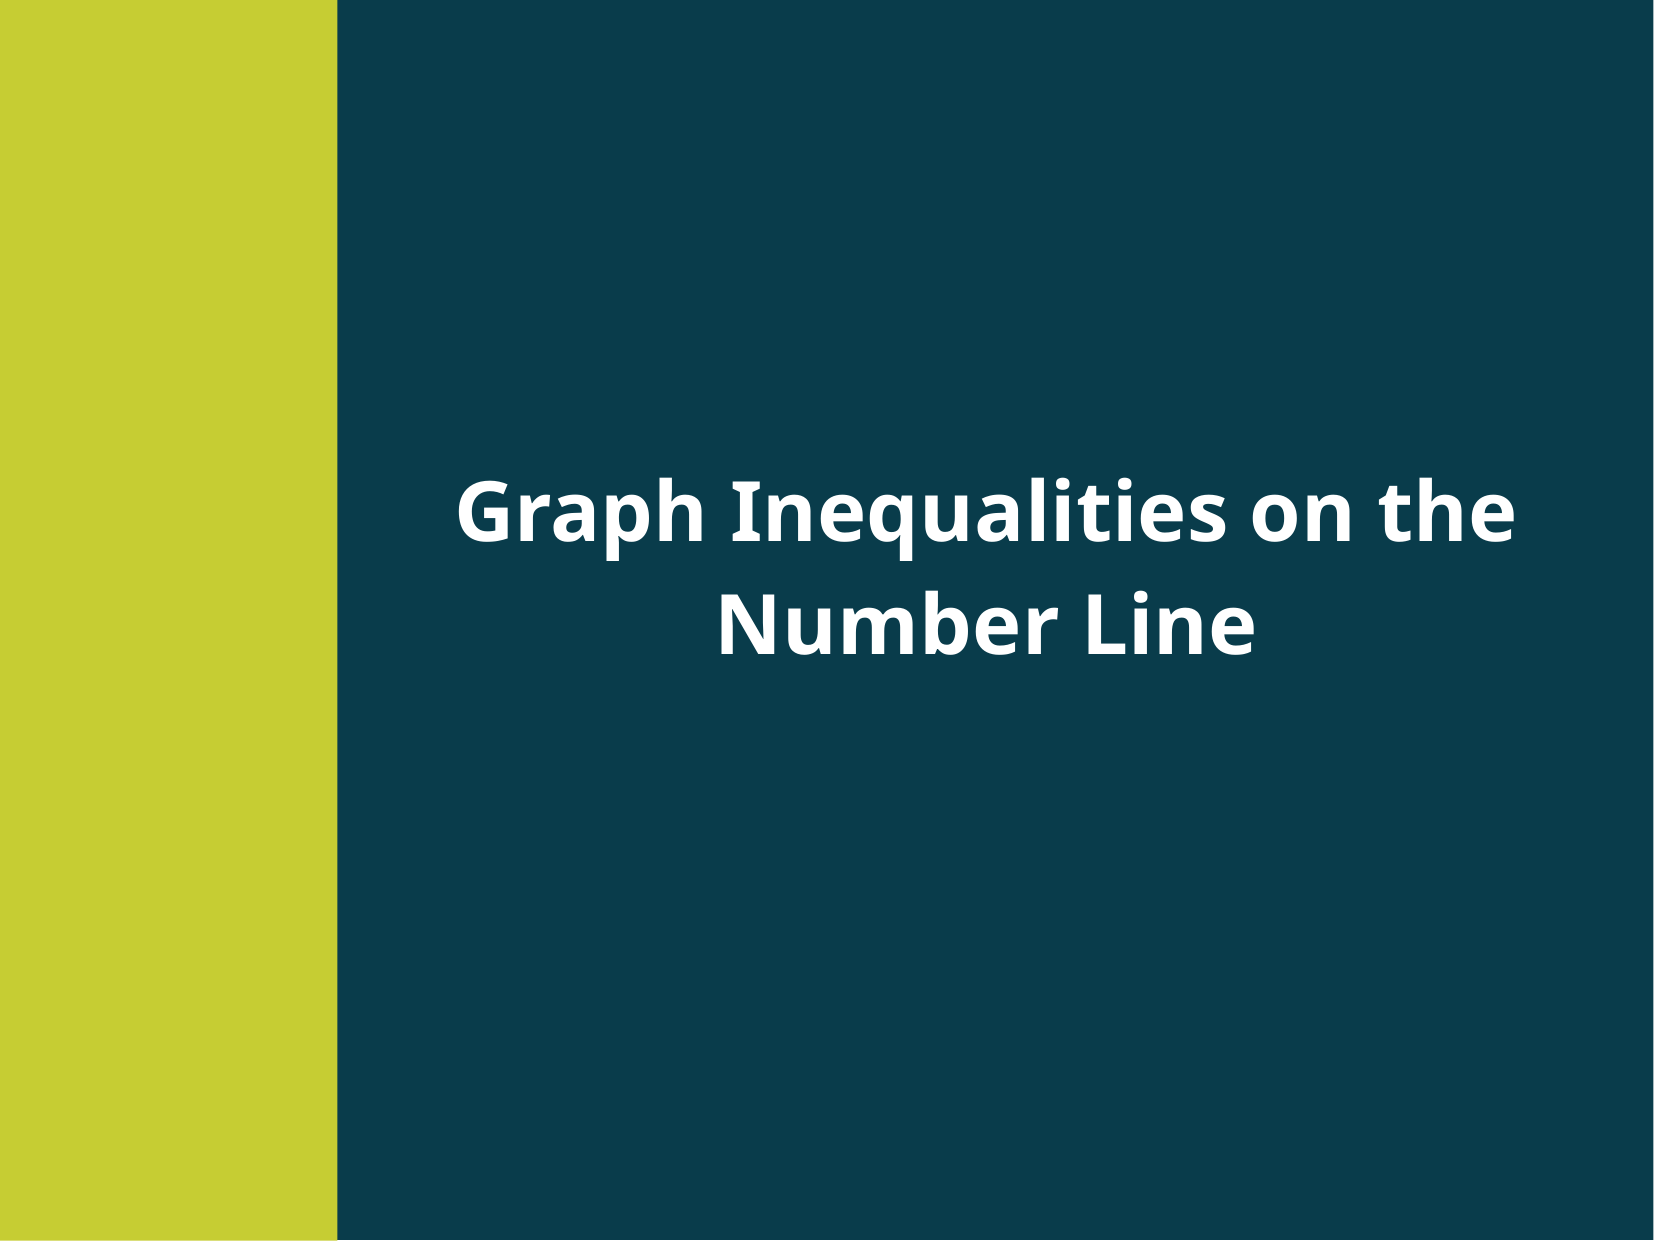

# Graph Inequalities on the Number Line